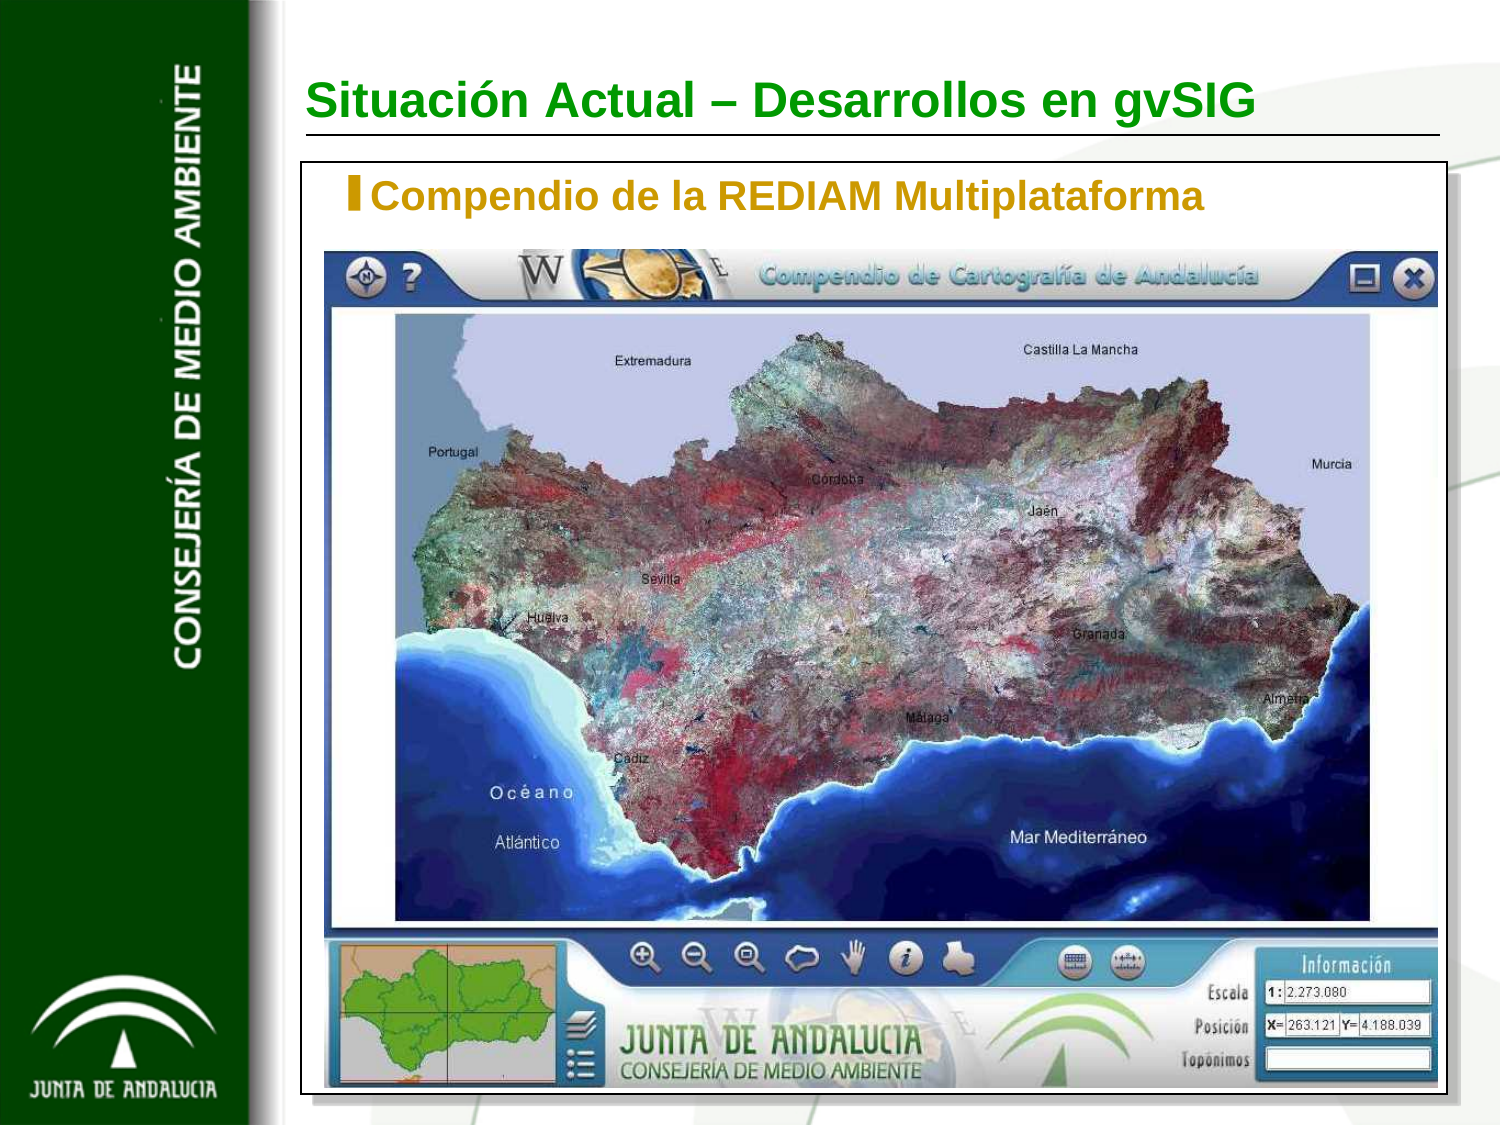

Situación Actual – Desarrollos en gvSIG
Compendio de la REDIAM Multiplataforma